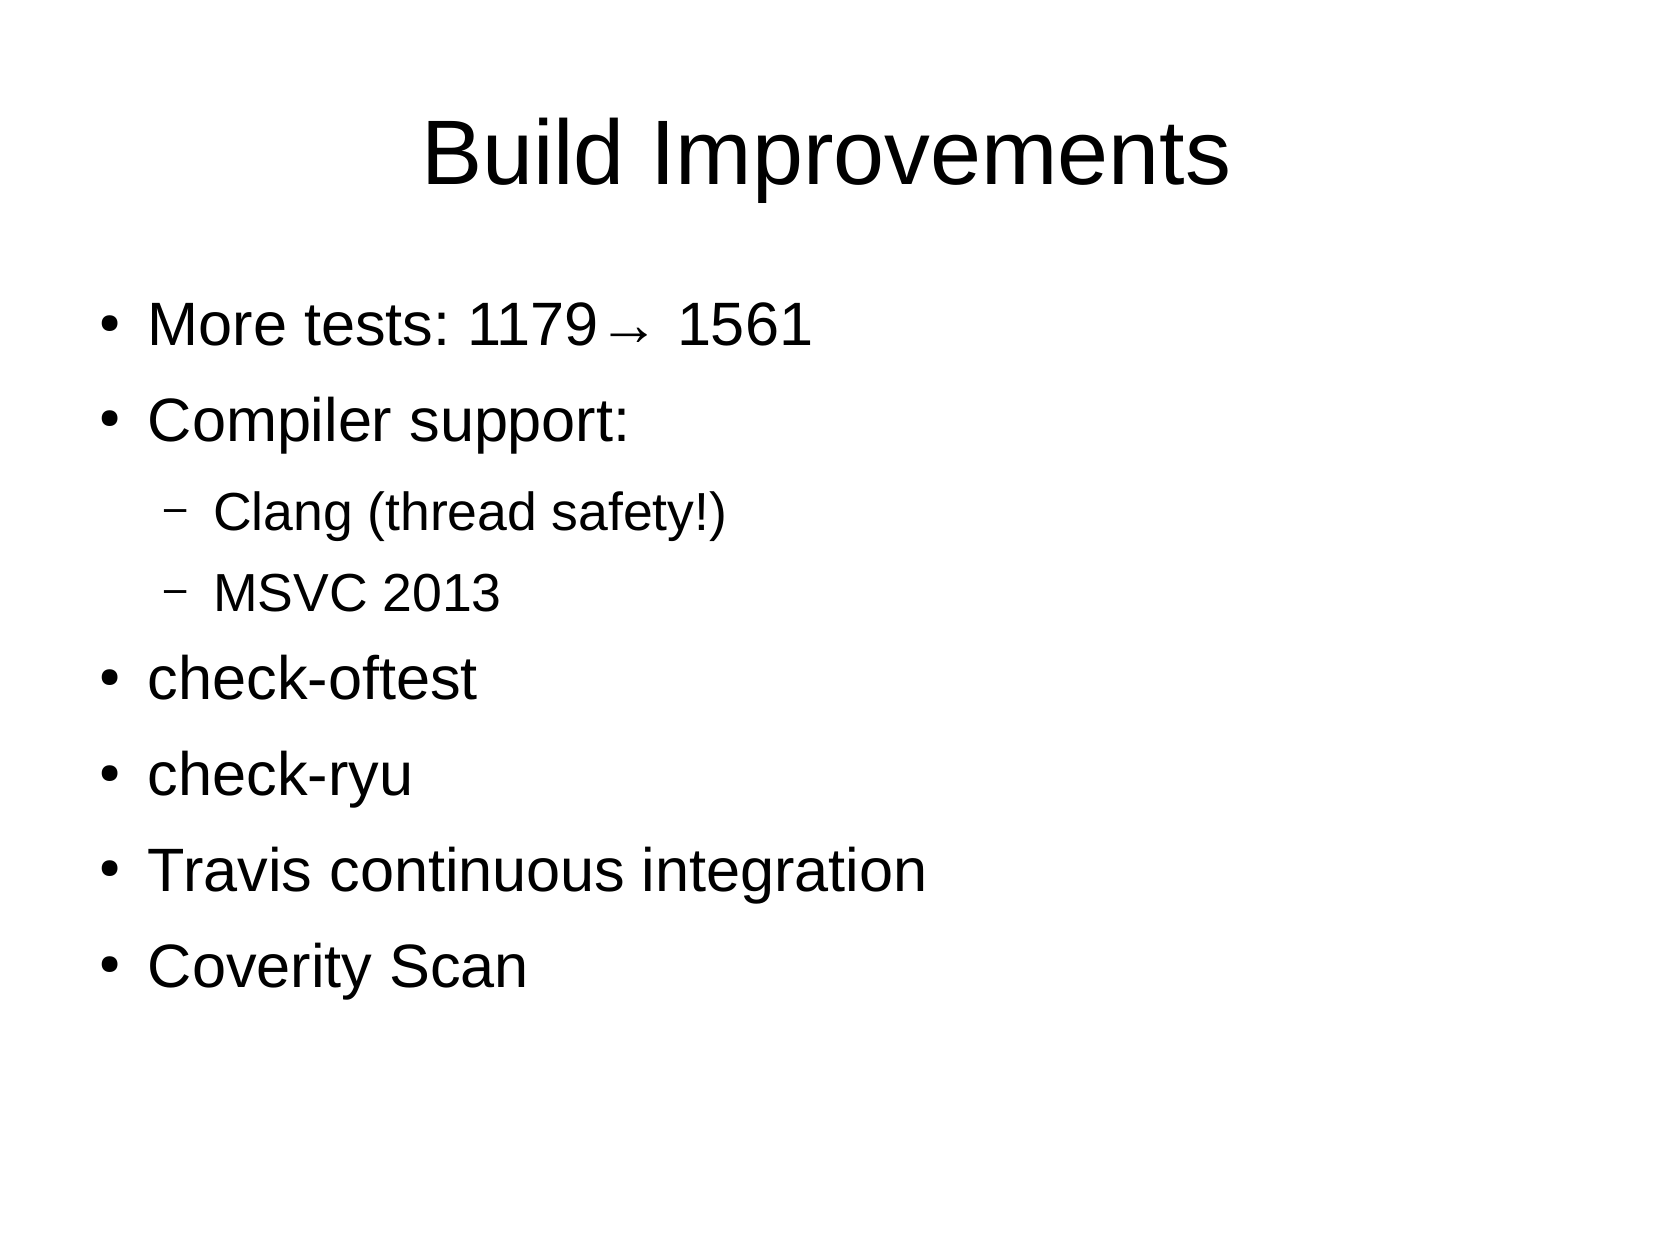

# Build Improvements
More tests: 1179→ 1561
Compiler support:
Clang (thread safety!)
MSVC 2013
check-oftest
check-ryu
Travis continuous integration
Coverity Scan